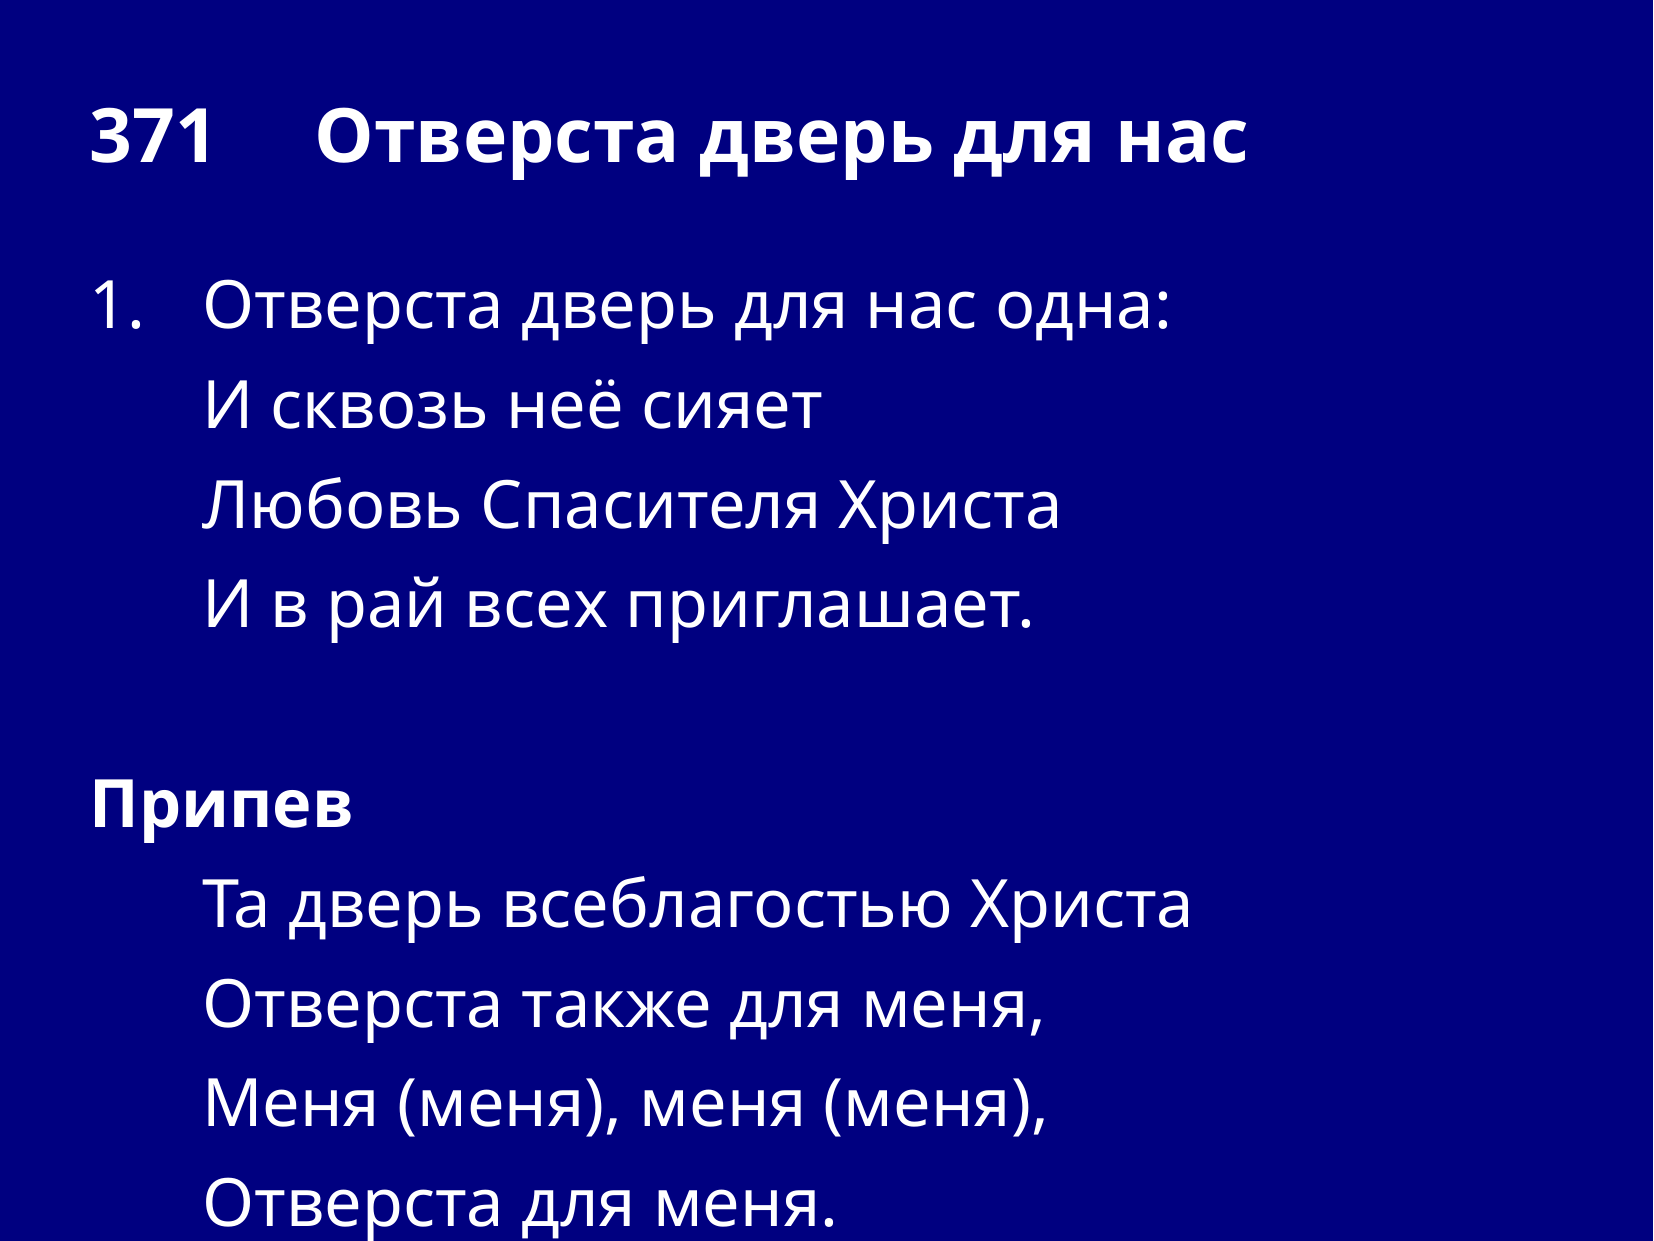

371	Отверста дверь для нас
1.	Отверста дверь для нас одна:
	И сквозь неё сияет
	Любовь Спасителя Христа
	И в рай всех приглашает.
Припев
	Та дверь всеблагостью Христа
	Отверста также для меня,
	Меня (меня), меня (меня),
	Отверста для меня.